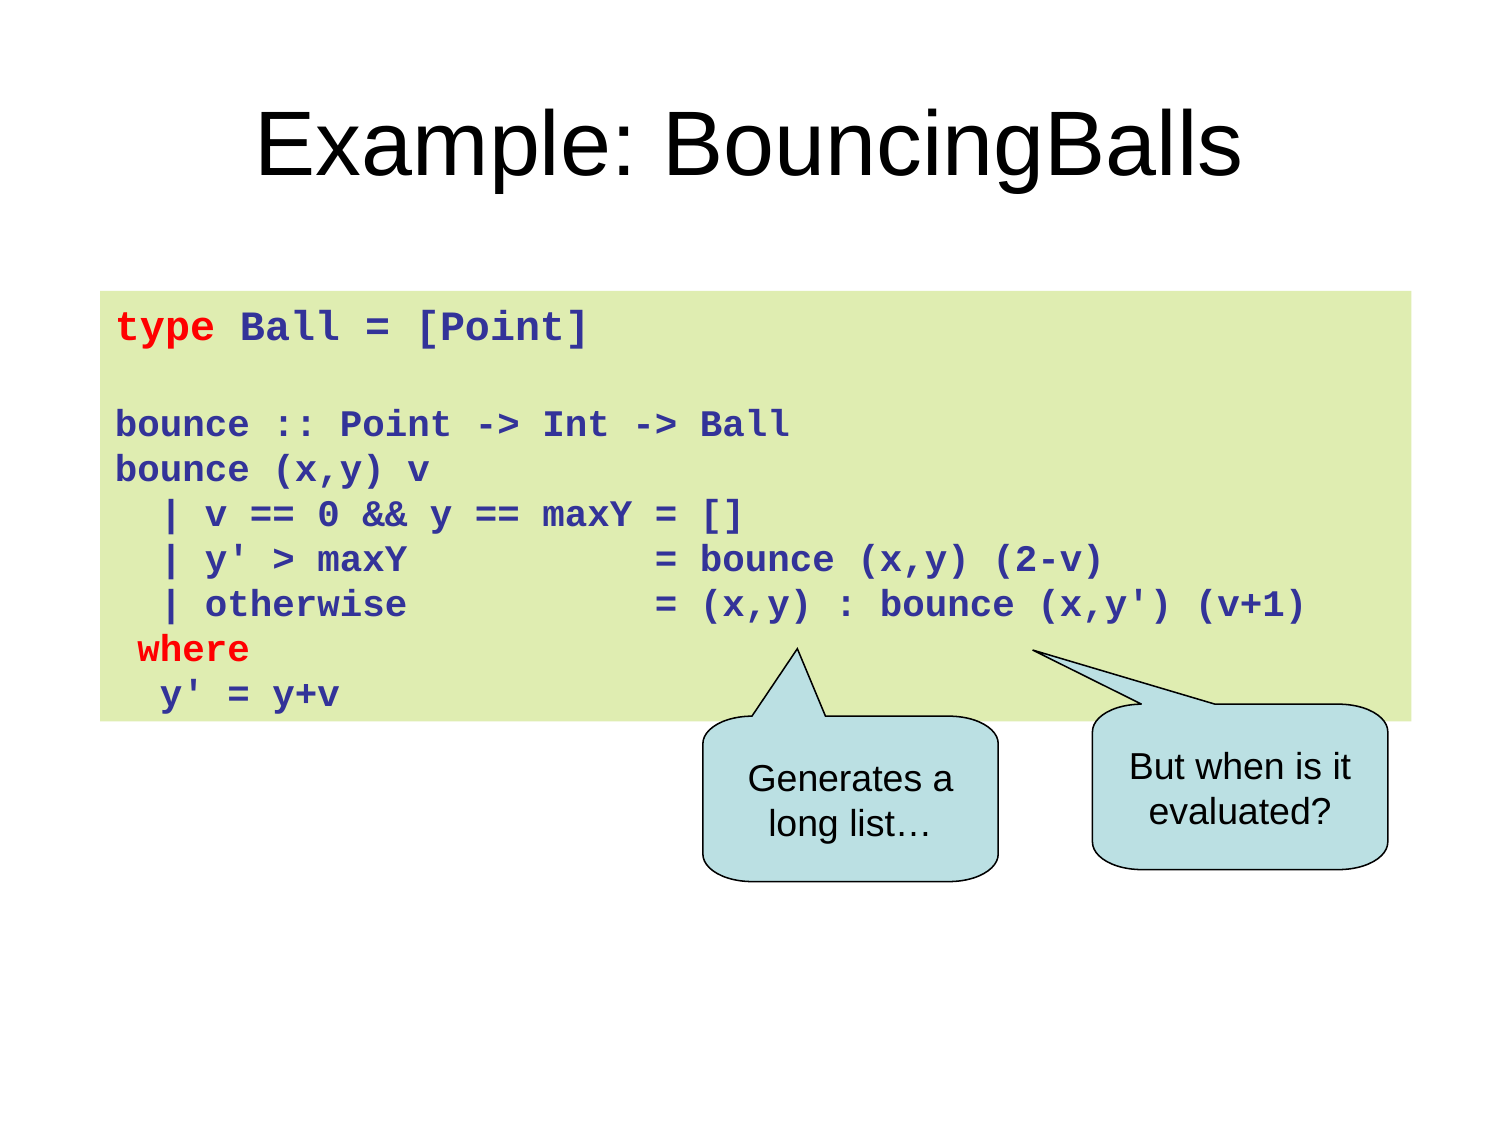

# Example: BouncingBalls
type Ball = [Point]
bounce :: Point -> Int -> Ball
bounce (x,y) v
 | v == 0 && y == maxY = []
 | y' > maxY = bounce (x,y) (2-v)
 | otherwise = (x,y) : bounce (x,y') (v+1)
 where
 y' = y+v
But when is it evaluated?
Generates a long list…